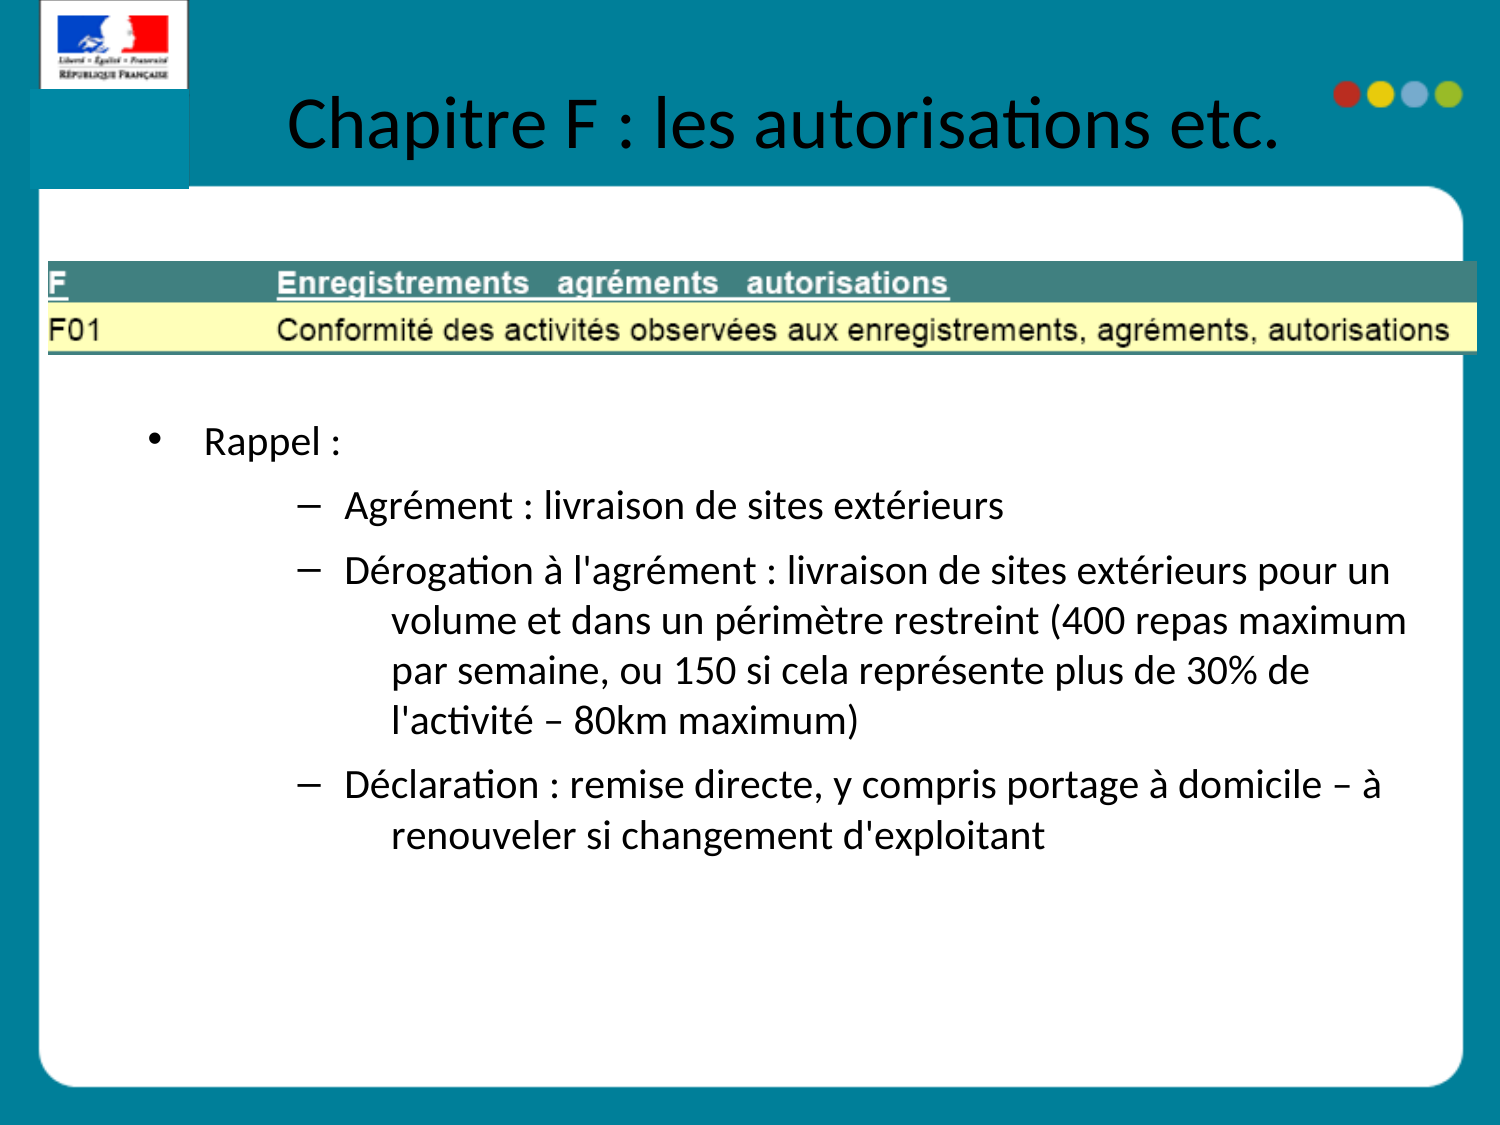

# Chapitre F : les autorisations etc.
Rappel :
Agrément : livraison de sites extérieurs
Dérogation à l'agrément : livraison de sites extérieurs pour un volume et dans un périmètre restreint (400 repas maximum par semaine, ou 150 si cela représente plus de 30% de l'activité – 80km maximum)
Déclaration : remise directe, y compris portage à domicile – à renouveler si changement d'exploitant